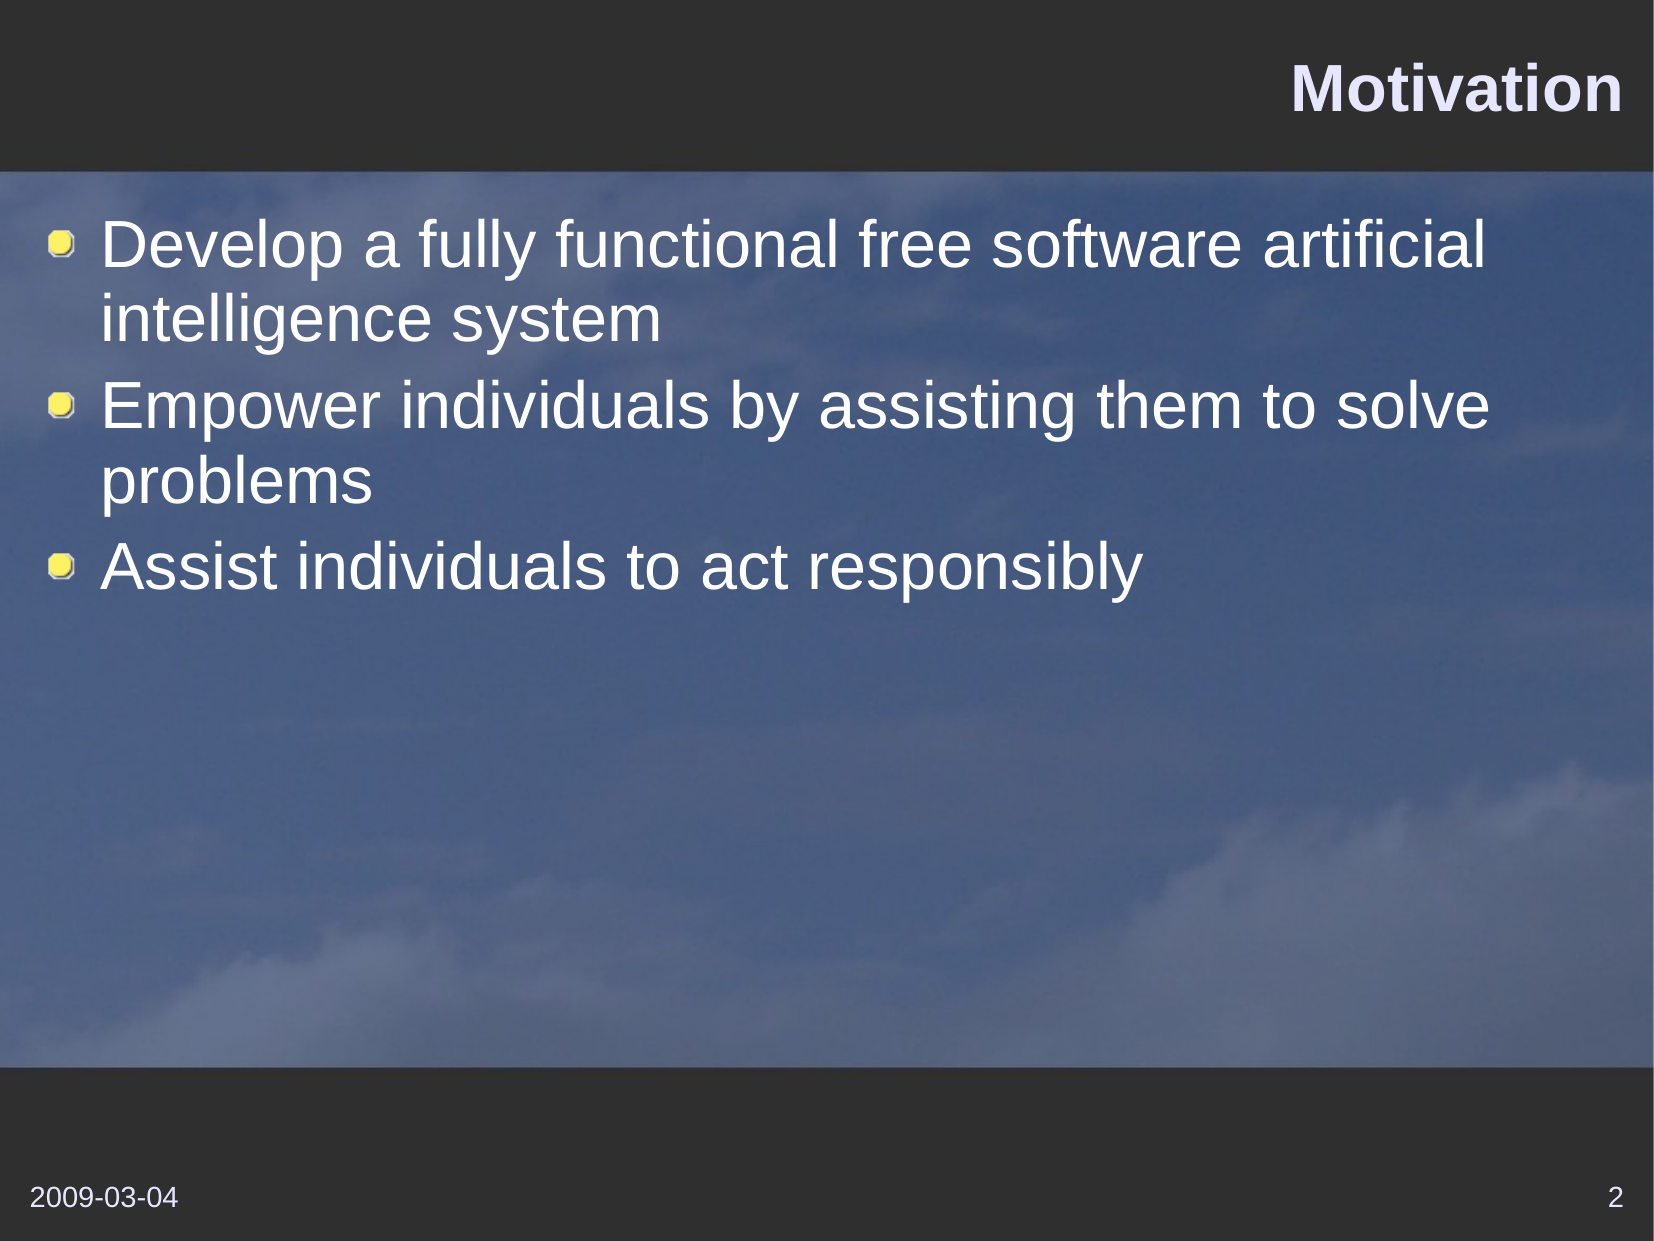

# Motivation
Develop a fully functional free software artificial intelligence system
Empower individuals by assisting them to solve problems
Assist individuals to act responsibly
2009-03-04
2